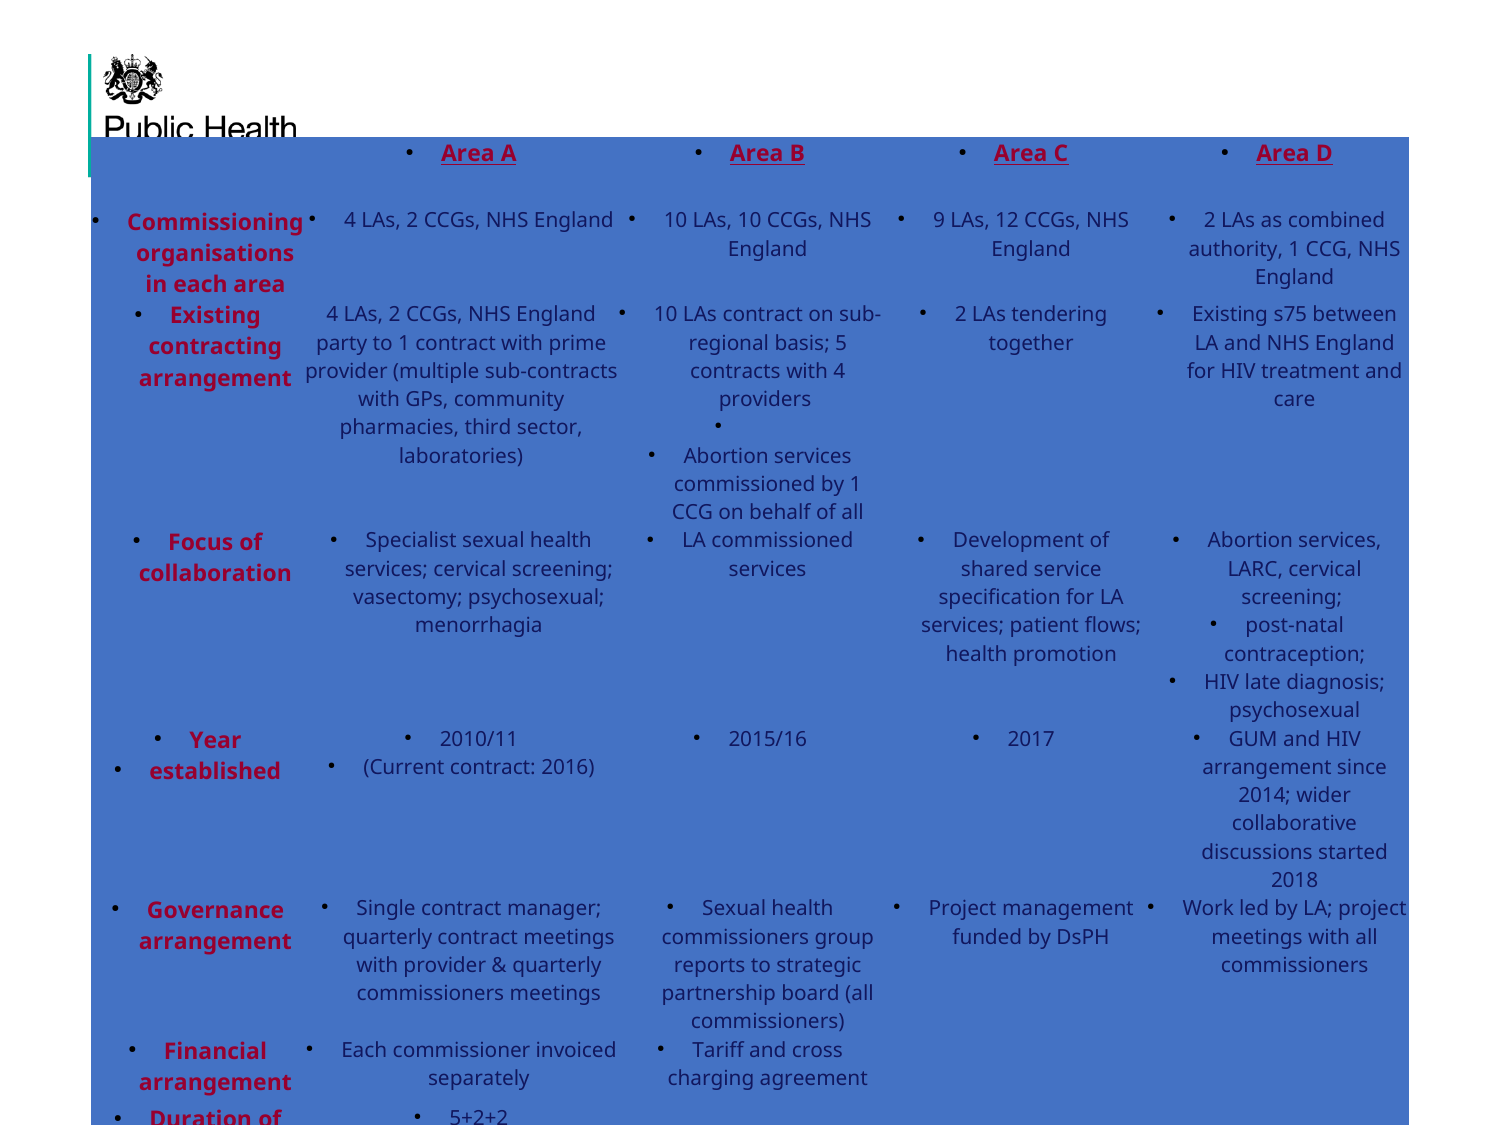

| | Area A | Area B | Area C | Area D |
| --- | --- | --- | --- | --- |
| Commissioning organisations in each area | 4 LAs, 2 CCGs, NHS England | 10 LAs, 10 CCGs, NHS England | 9 LAs, 12 CCGs, NHS England | 2 LAs as combined authority, 1 CCG, NHS England |
| Existing contracting arrangement | 4 LAs, 2 CCGs, NHS England party to 1 contract with prime provider (multiple sub-contracts with GPs, community pharmacies, third sector, laboratories) | 10 LAs contract on sub-regional basis; 5 contracts with 4 providers Abortion services commissioned by 1 CCG on behalf of all | 2 LAs tendering together | Existing s75 between LA and NHS England for HIV treatment and care |
| Focus of collaboration | Specialist sexual health services; cervical screening; vasectomy; psychosexual; menorrhagia | LA commissioned services | Development of shared service specification for LA services; patient flows; health promotion | Abortion services, LARC, cervical screening; post-natal contraception; HIV late diagnosis; psychosexual |
| Year established | 2010/11 (Current contract: 2016) | 2015/16 | 2017 | GUM and HIV arrangement since 2014; wider collaborative discussions started 2018 |
| Governance arrangement | Single contract manager; quarterly contract meetings with provider & quarterly commissioners meetings | Sexual health commissioners group reports to strategic partnership board (all commissioners) | Project management funded by DsPH | Work led by LA; project meetings with all commissioners |
| Financial arrangement | Each commissioner invoiced separately | Tariff and cross charging agreement | | |
| Duration of contract | 5+2+2 | | | |